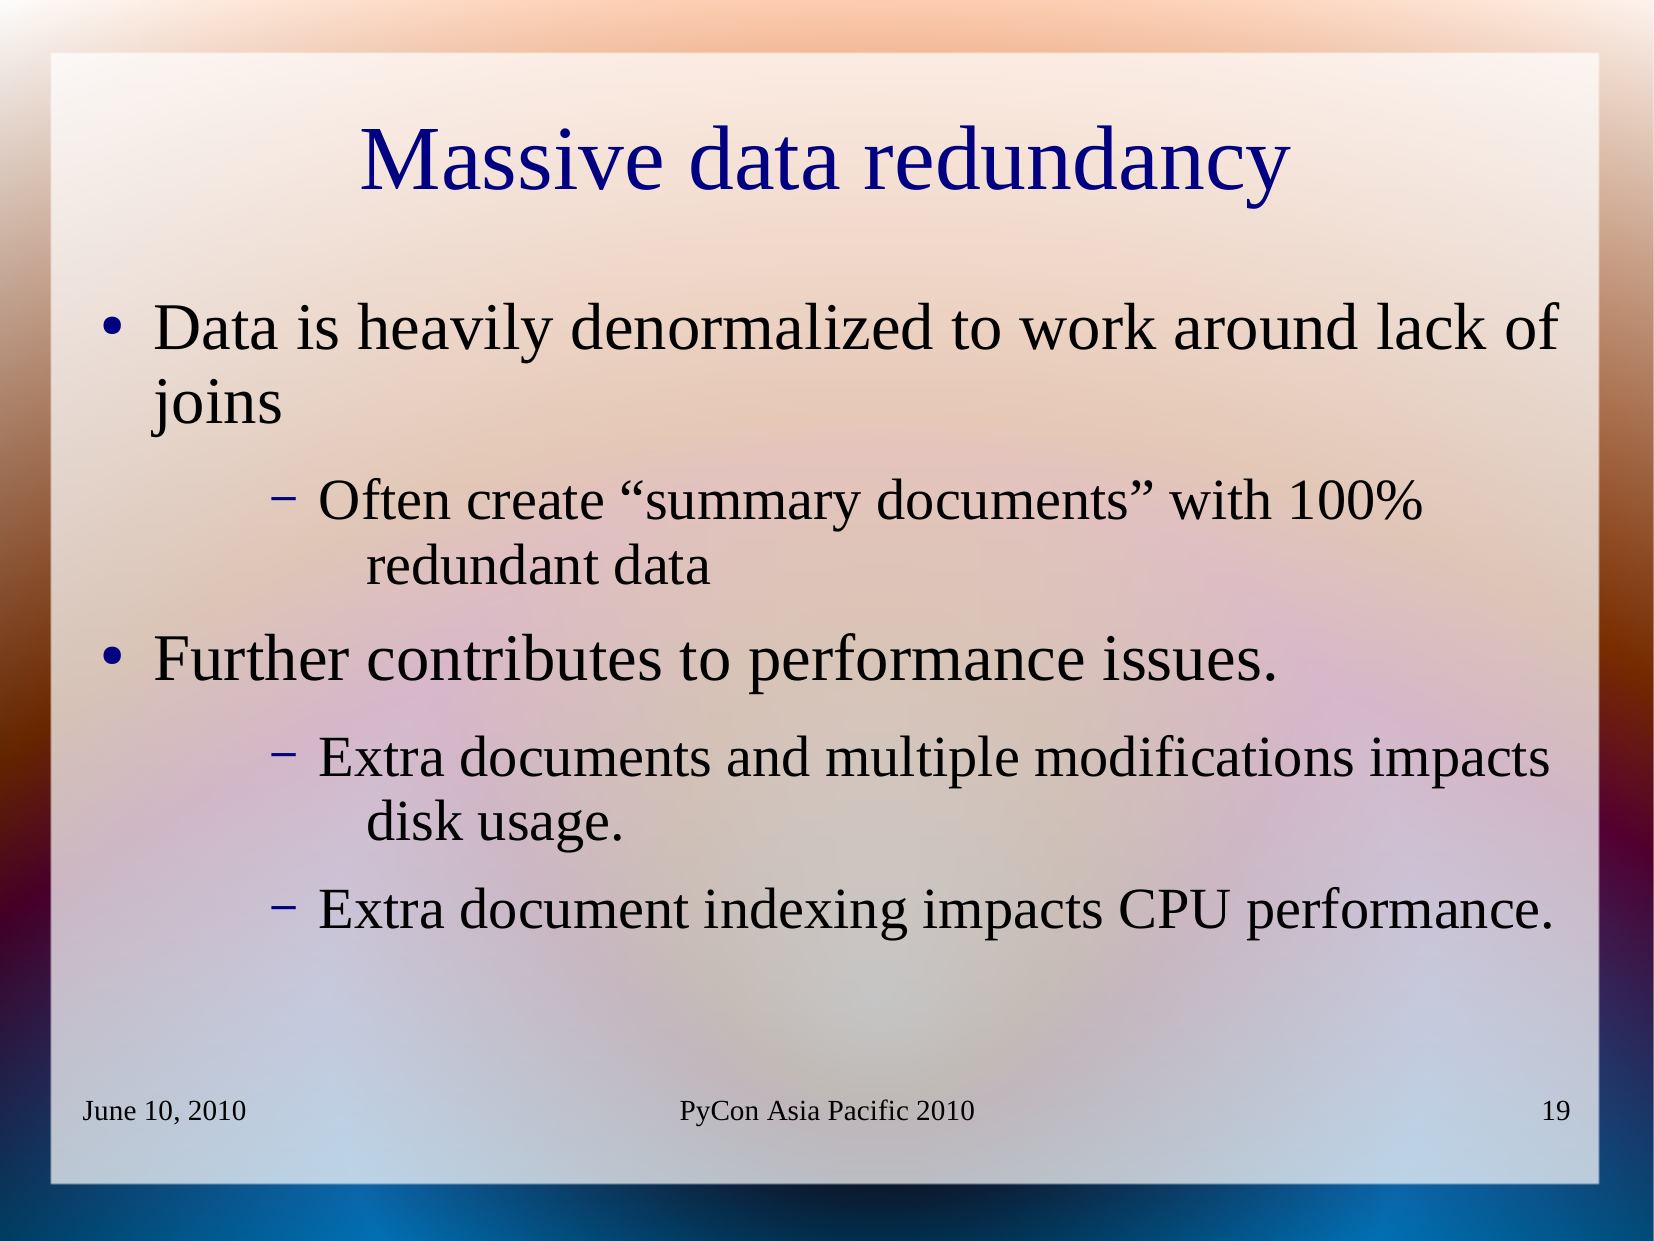

# Massive data redundancy
Data is heavily denormalized to work around lack of joins
Often create “summary documents” with 100% redundant data
Further contributes to performance issues.
Extra documents and multiple modifications impacts disk usage.
Extra document indexing impacts CPU performance.
June 10, 2010
PyCon Asia Pacific 2010
19